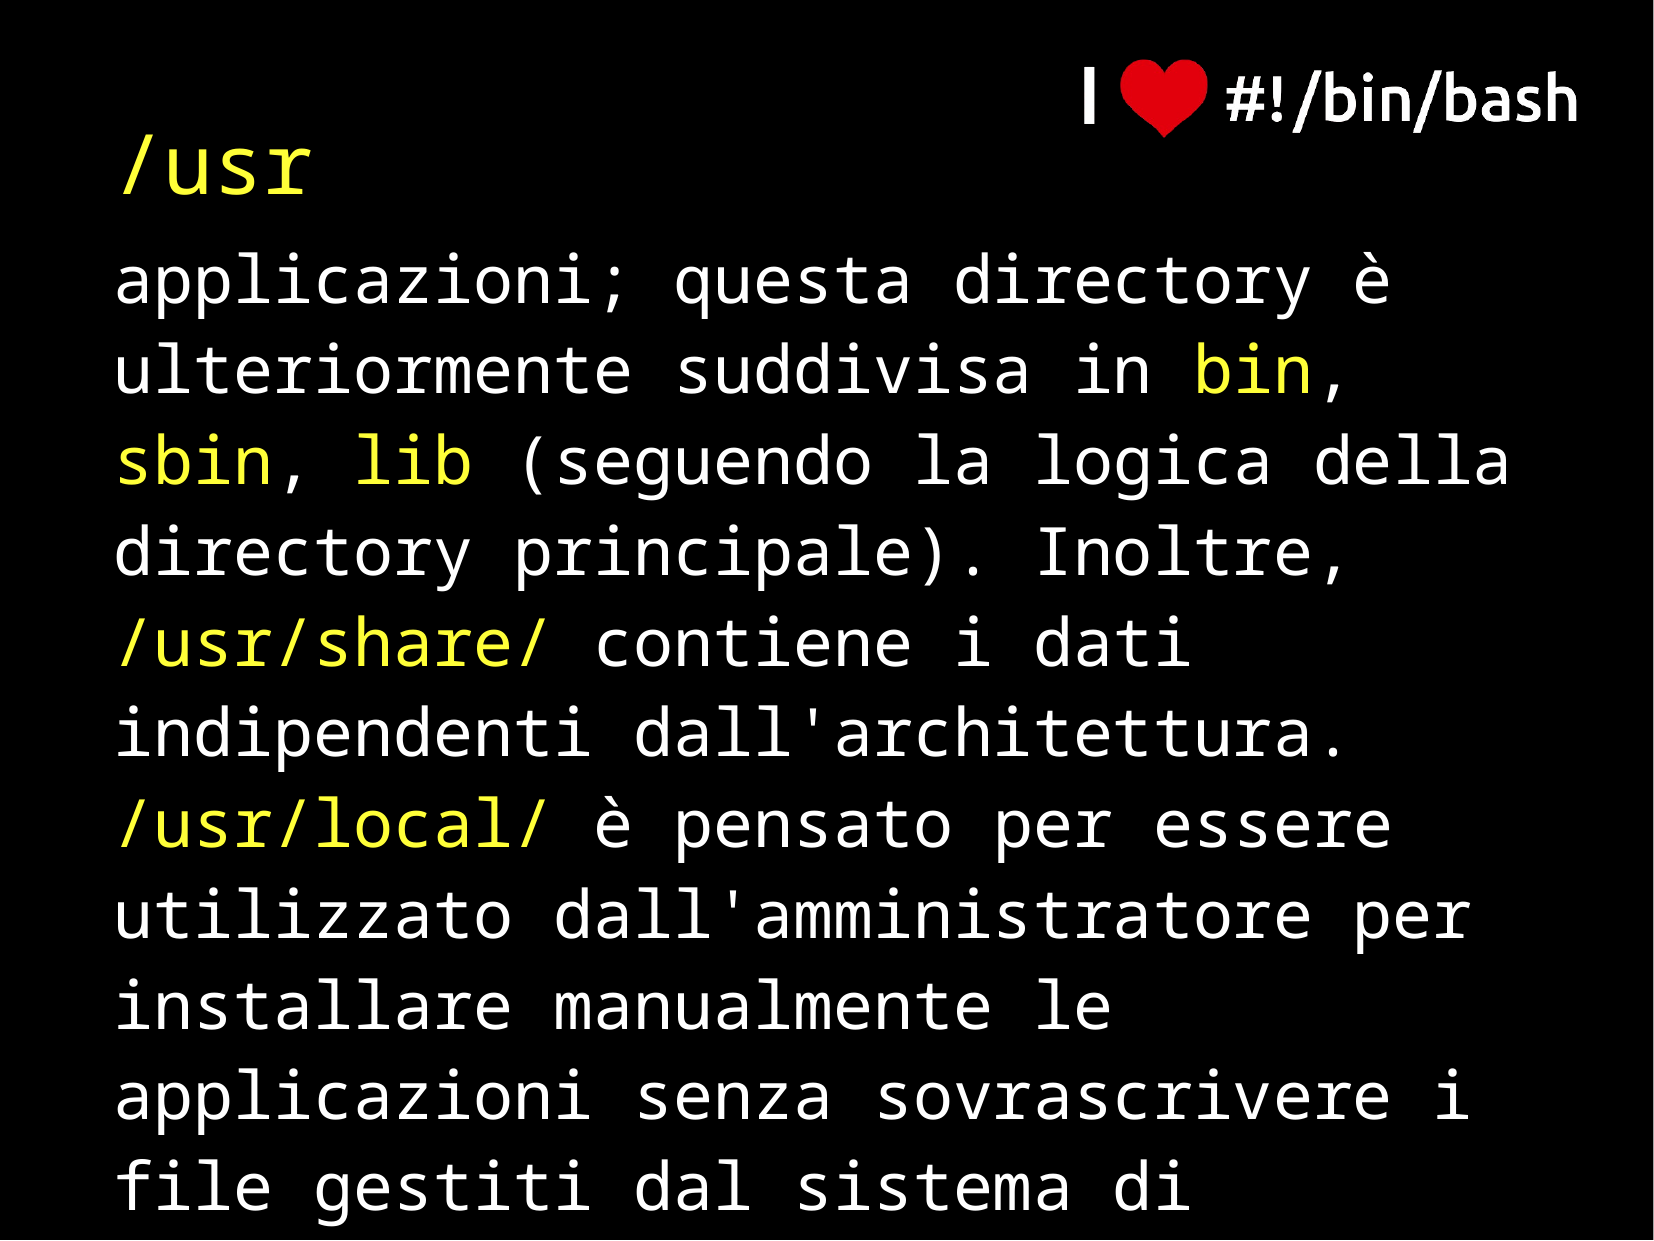

/usr
applicazioni; questa directory è ulteriormente suddivisa in bin, sbin, lib (seguendo la logica della directory principale). Inoltre, /usr/share/ contiene i dati indipendenti dall'architettura. /usr/local/ è pensato per essere utilizzato dall'amministratore per installare manualmente le applicazioni senza sovrascrivere i file gestiti dal sistema di impacchettamento